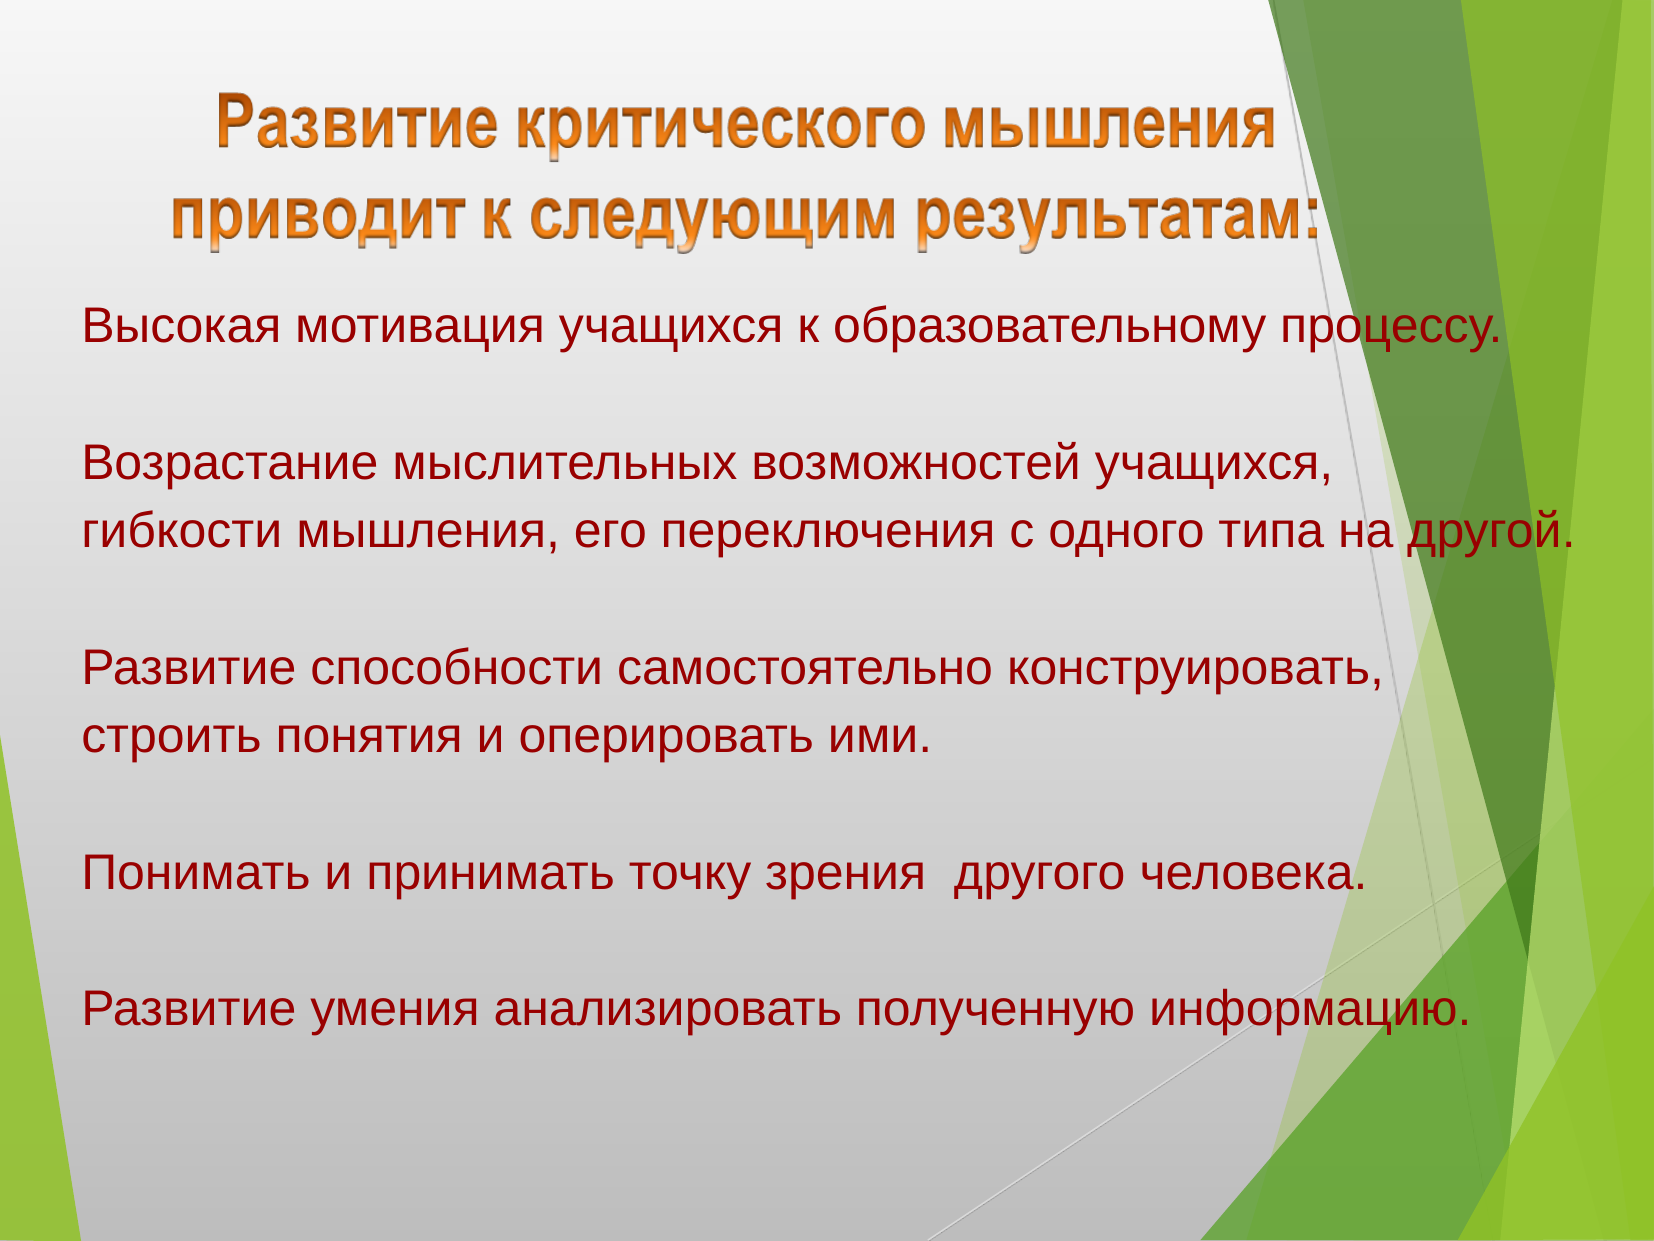

Высокая мотивация учащихся к образовательному процессу.
Возрастание мыслительных возможностей учащихся,
гибкости мышления, его переключения с одного типа на другой.
Развитие способности самостоятельно конструировать,
строить понятия и оперировать ими.
Понимать и принимать точку зрения другого человека.
Развитие умения анализировать полученную информацию.